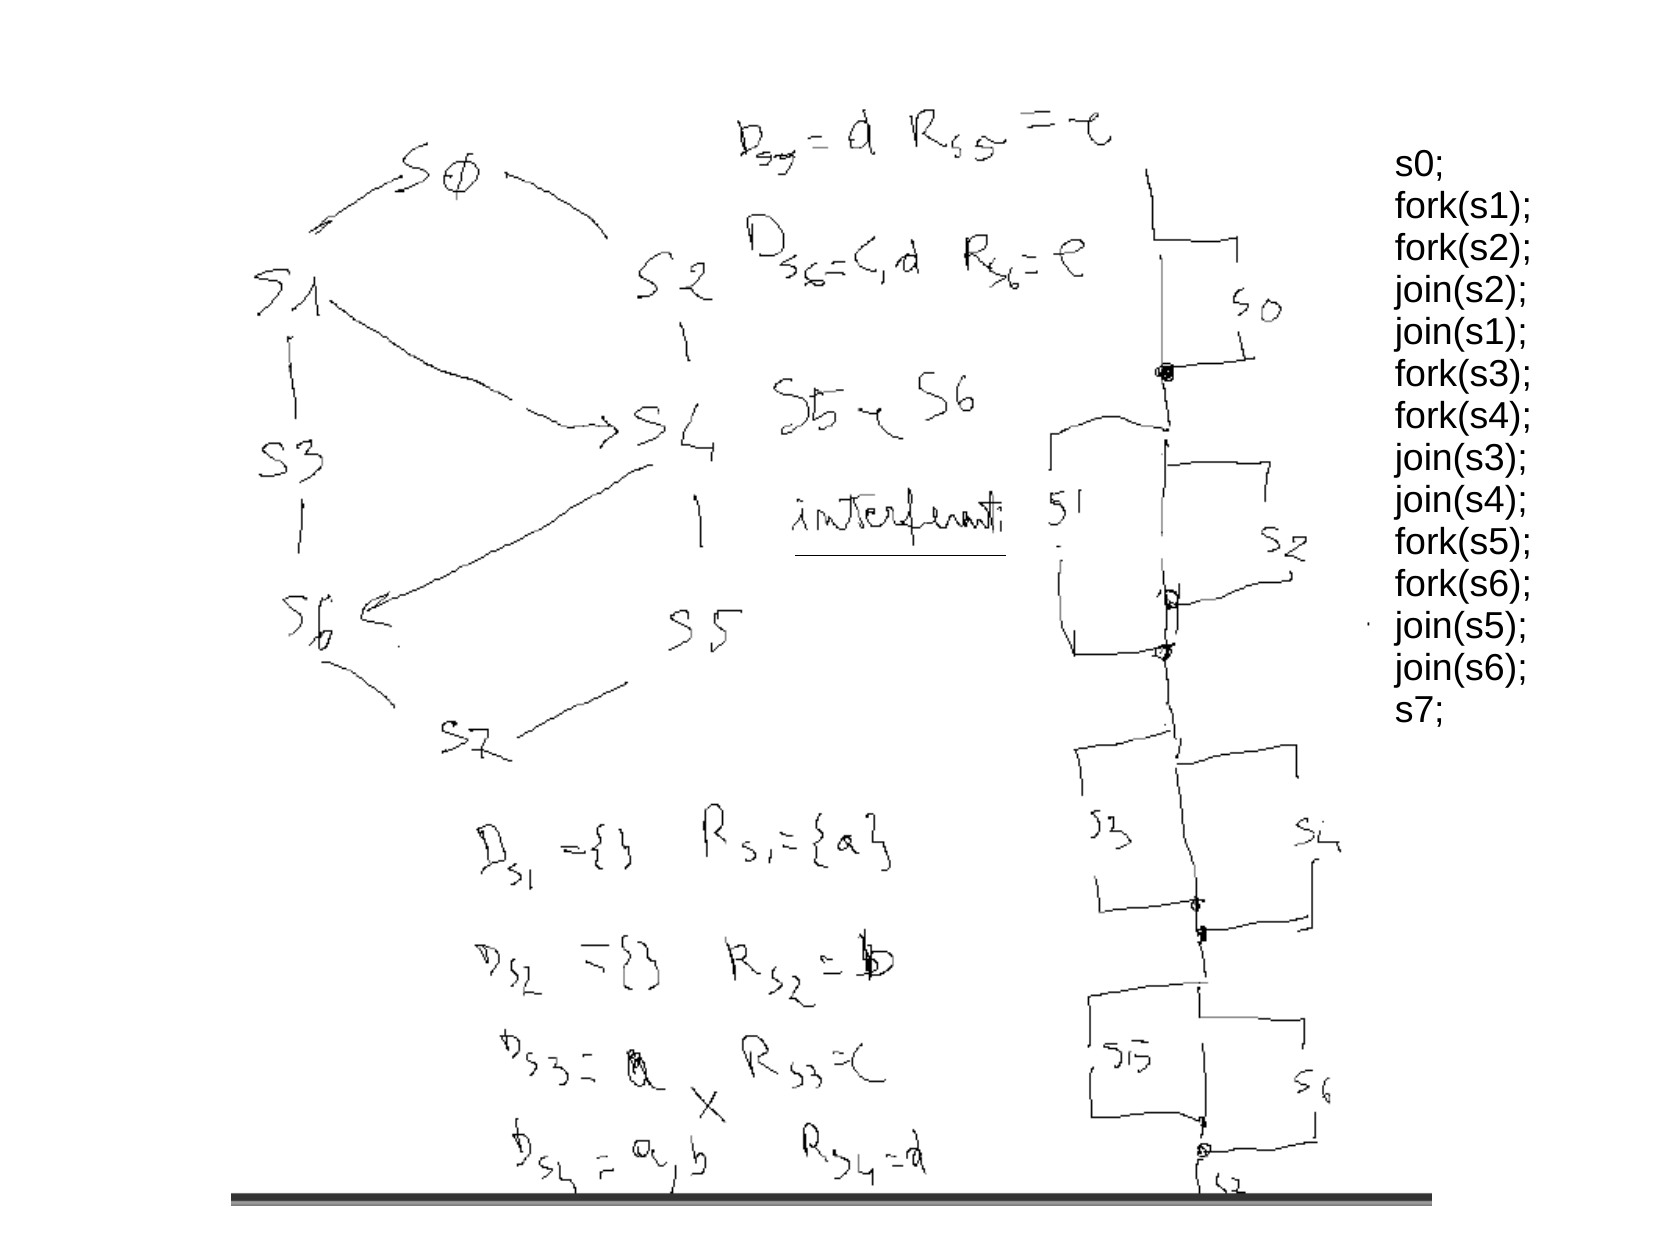

s0;
fork(s1);
fork(s2);
join(s2);
join(s1);
fork(s3);
fork(s4);
join(s3);
join(s4);
fork(s5);
fork(s6);
join(s5);
join(s6);
s7;